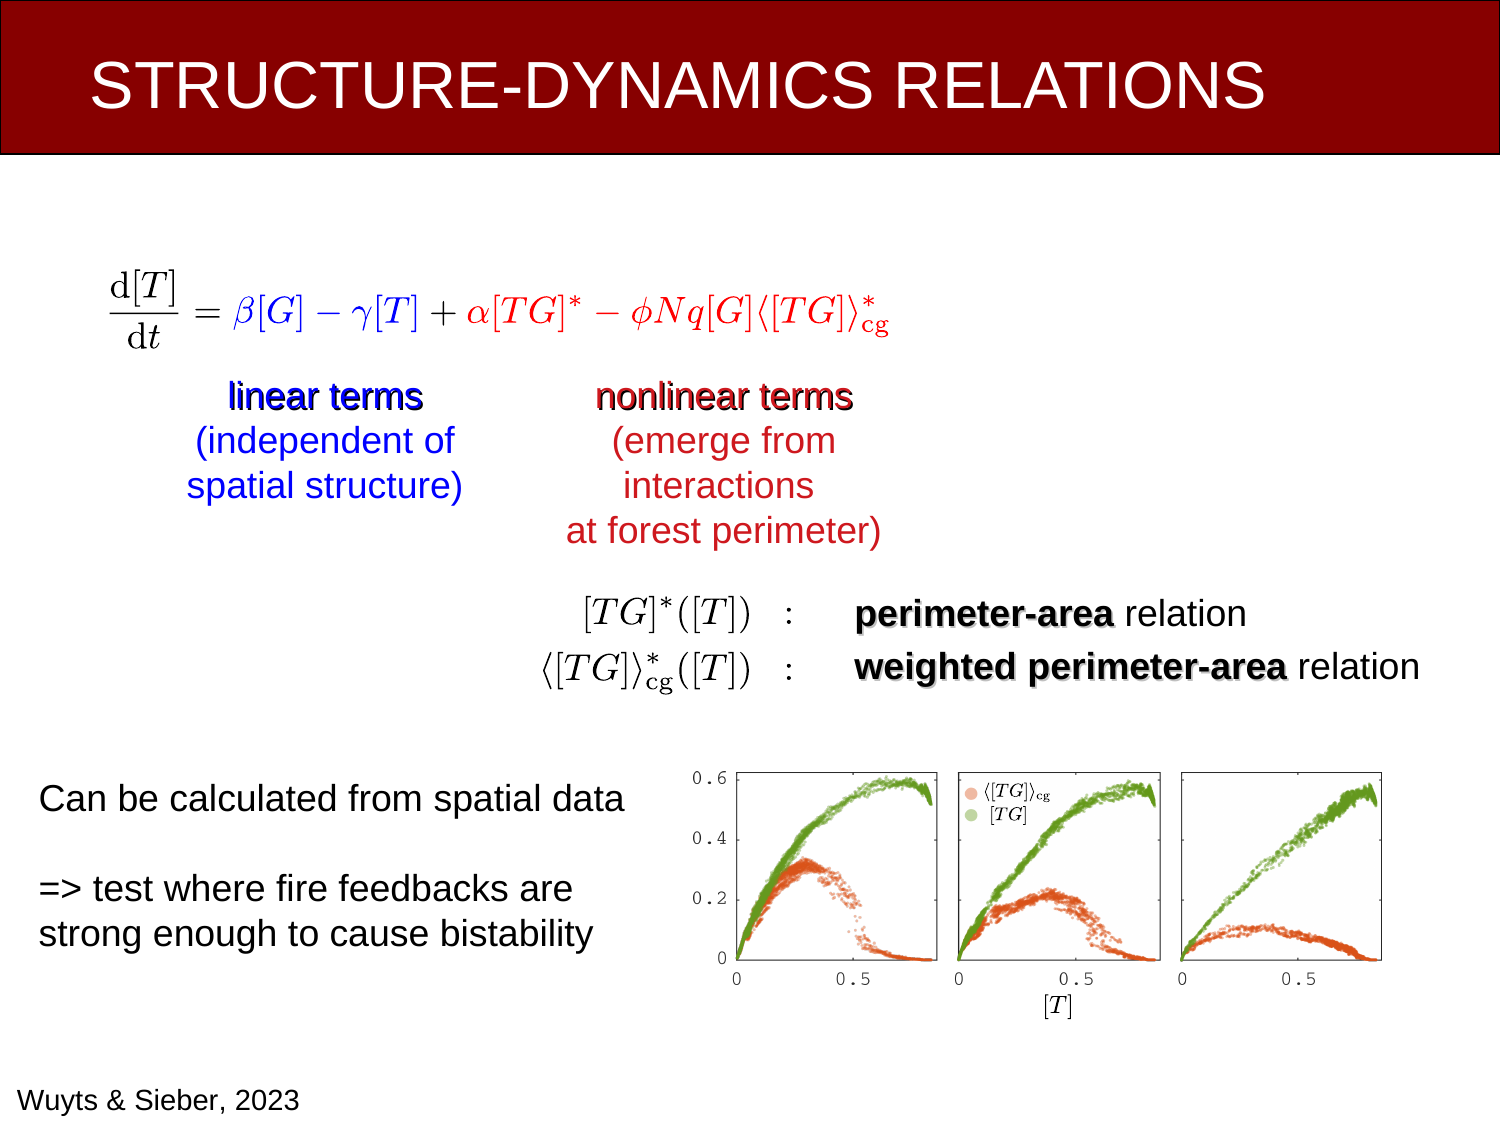

# STRUCTURE-DYNAMICS RELATIONS
linear terms
(independent of spatial structure)
nonlinear terms
(emerge from interactions
at forest perimeter)
perimeter-area relation
weighted perimeter-area relation
Can be calculated from spatial data
=> test where fire feedbacks are strong enough to cause bistability
Wuyts & Sieber, 2023